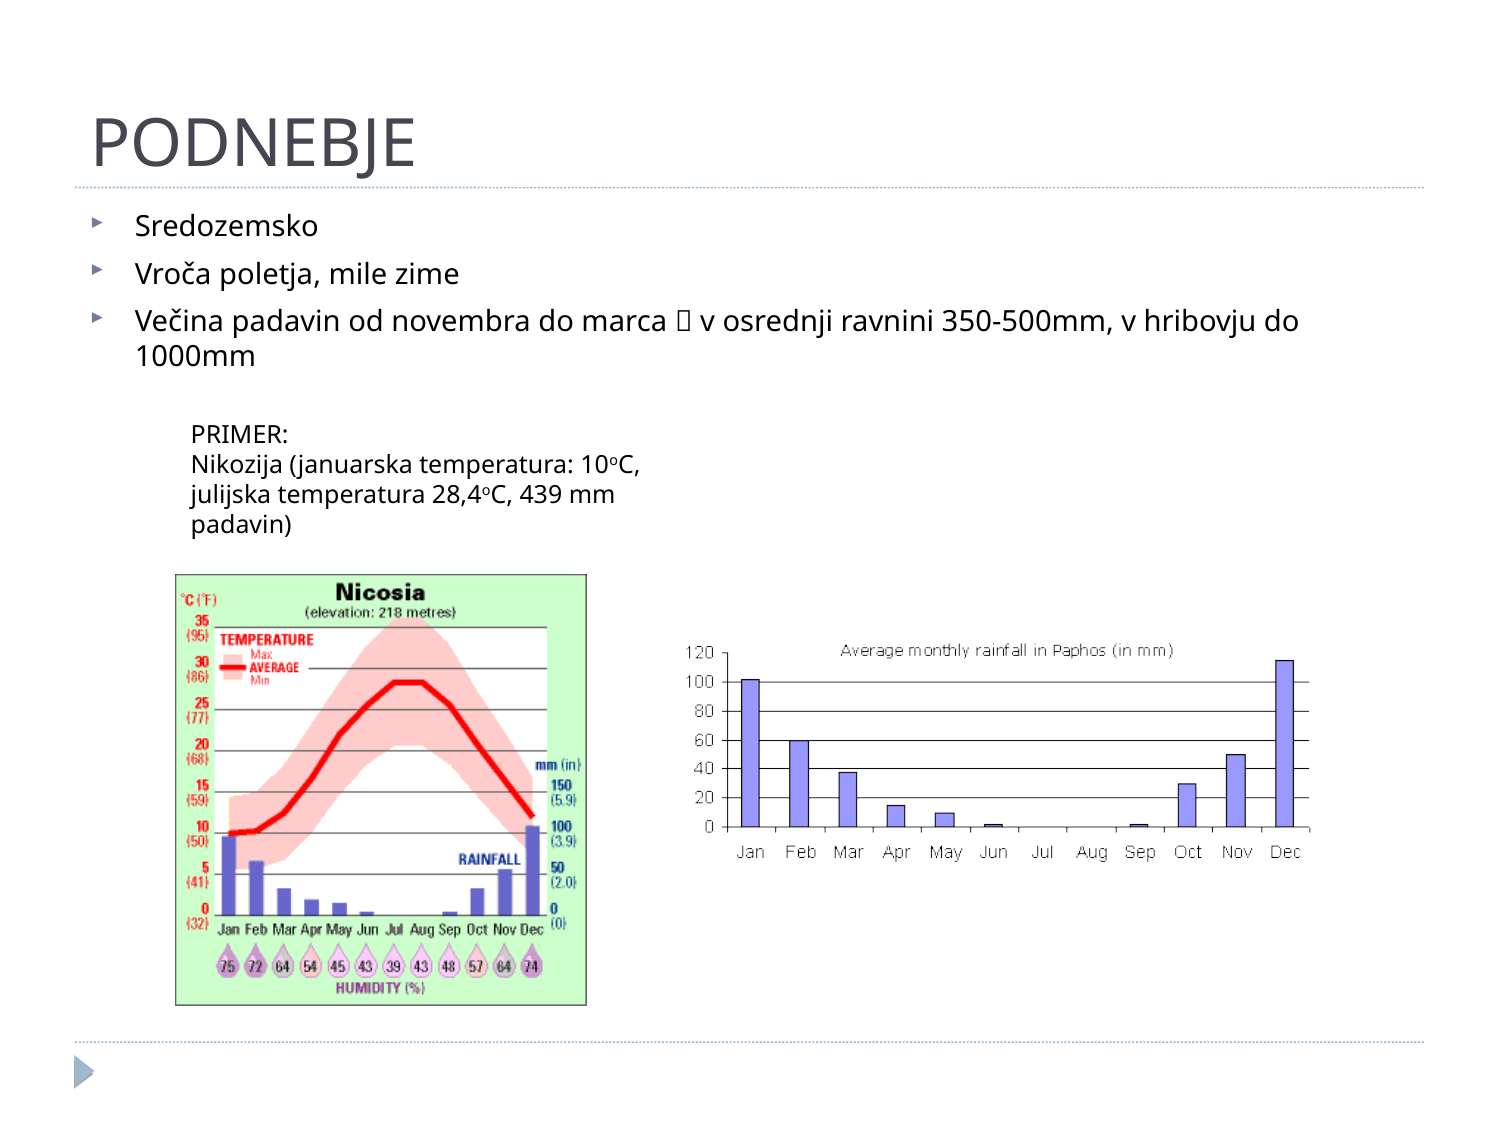

# PODNEBJE
Sredozemsko
Vroča poletja, mile zime
Večina padavin od novembra do marca  v osrednji ravnini 350-500mm, v hribovju do 1000mm
PRIMER:
Nikozija (januarska temperatura: 10oC, julijska temperatura 28,4oC, 439 mm padavin)